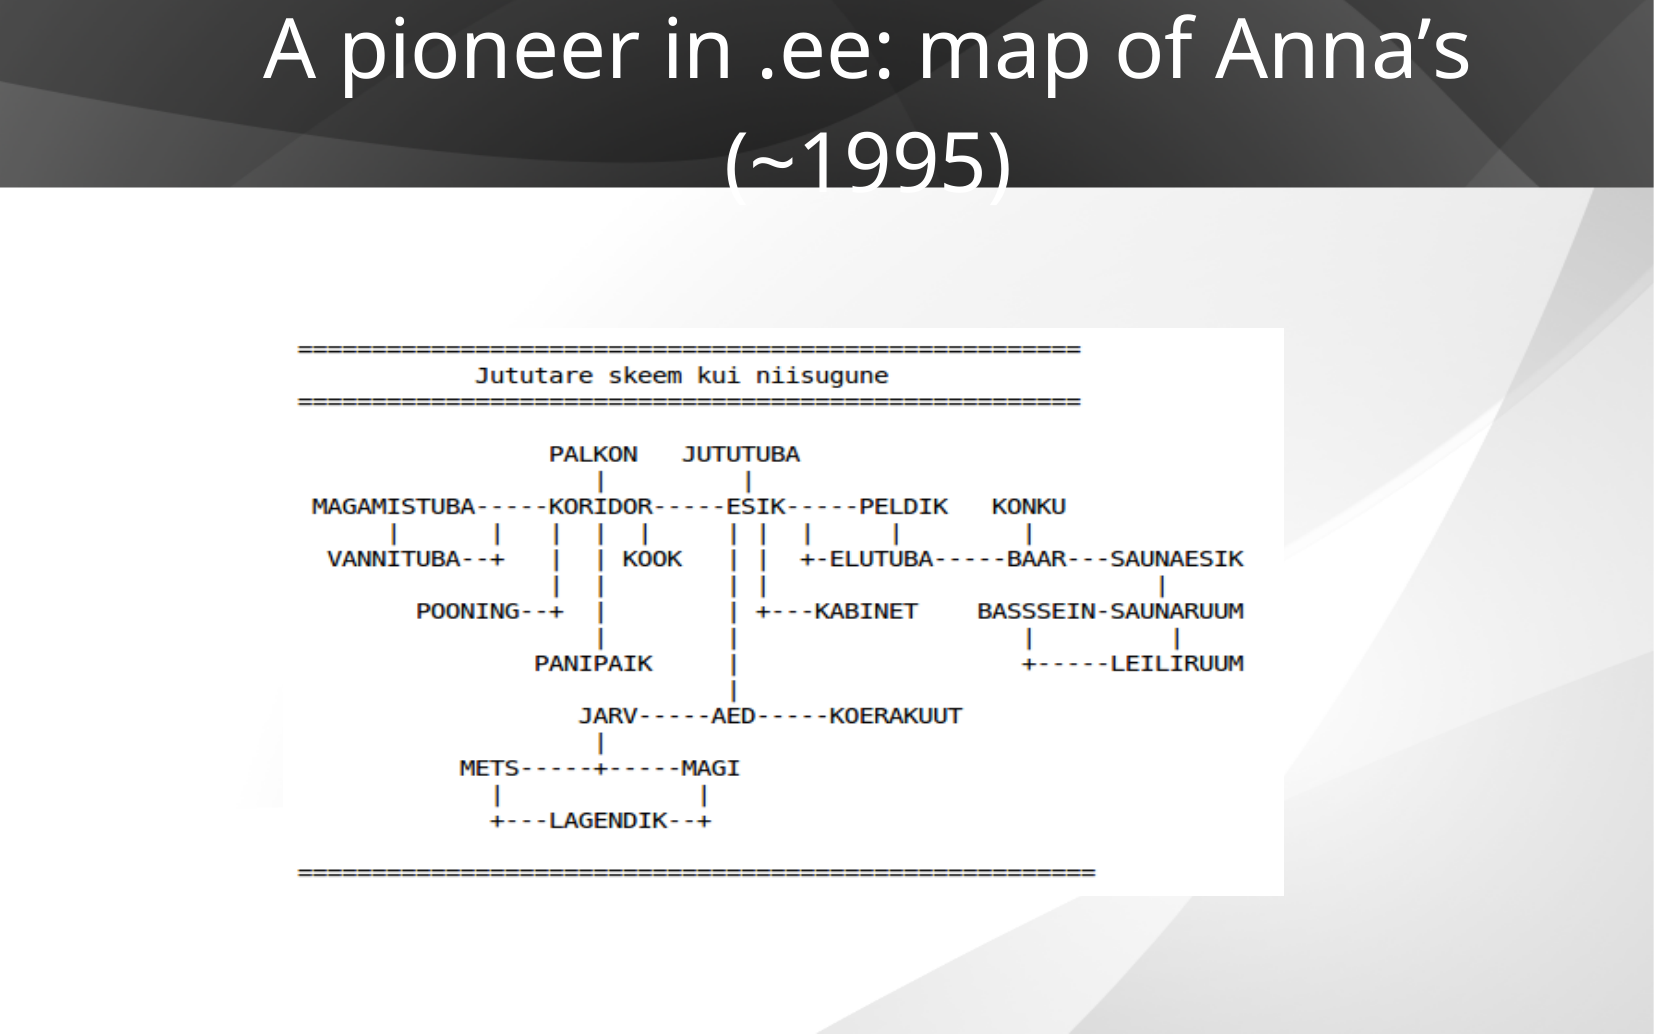

# A pioneer in .ee: map of Anna’s (~1995)